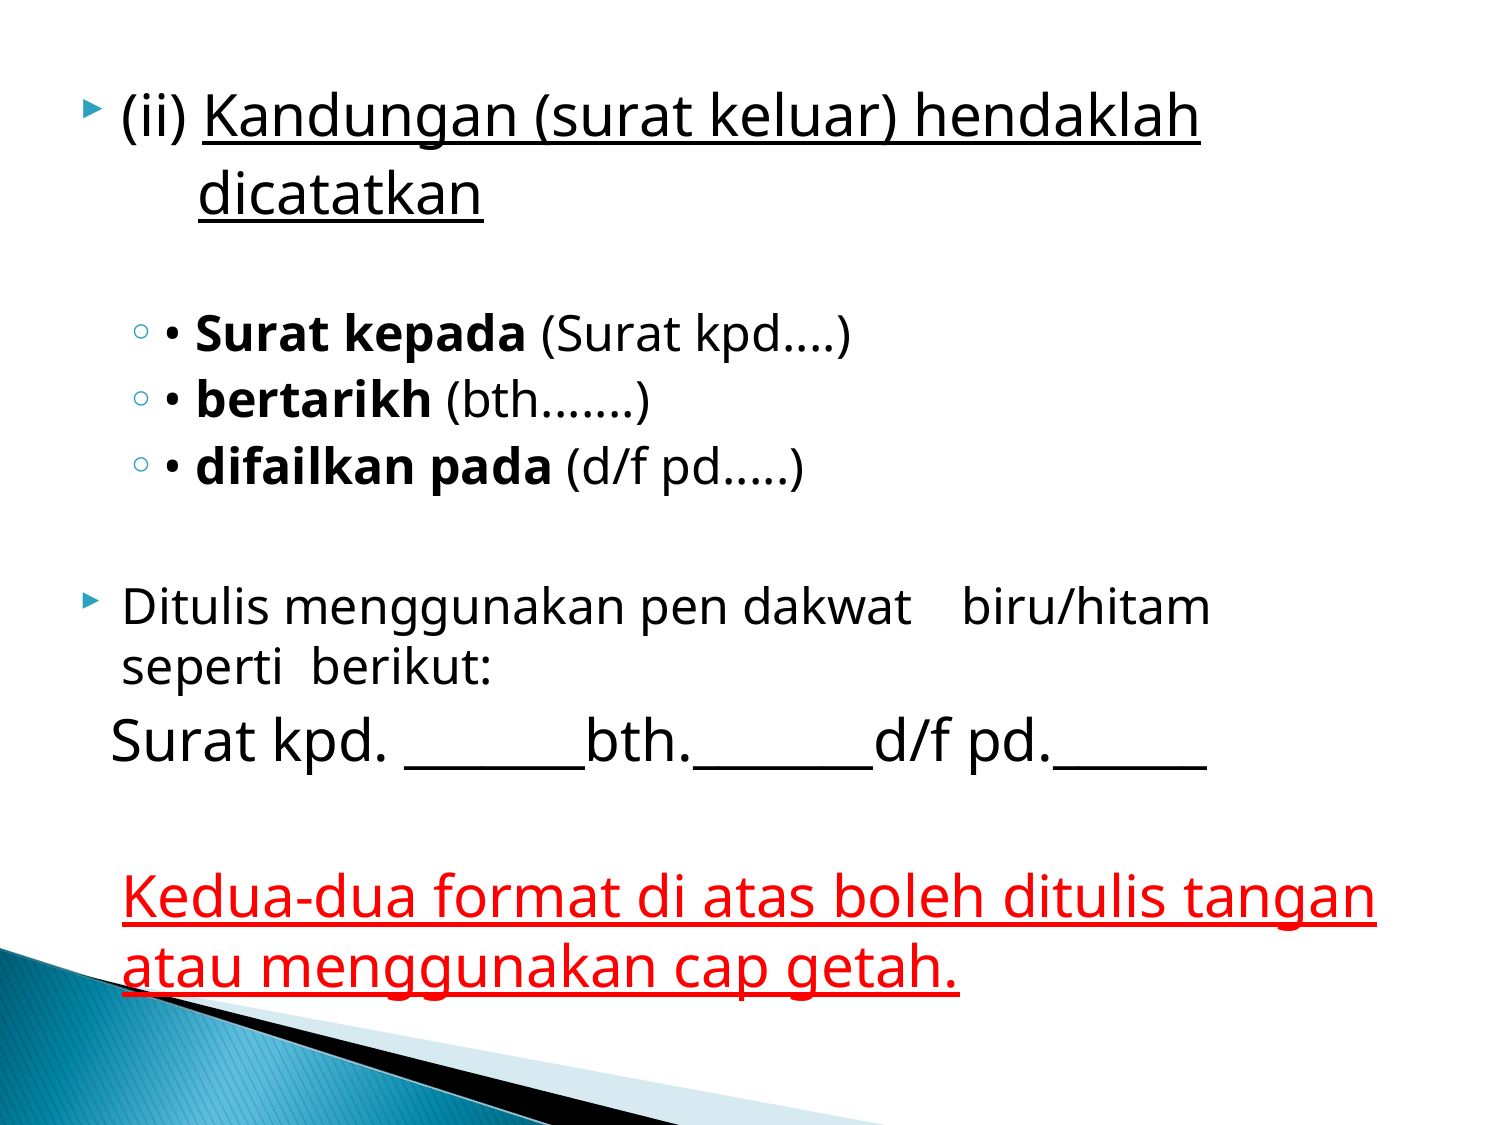

# (ii) Kandungan (surat keluar) hendaklah
	 dicatatkan
• Surat kepada (Surat kpd....)
• bertarikh (bth.......)
• difailkan pada (d/f pd.....)
Ditulis menggunakan pen dakwat 	biru/hitam seperti berikut:
 Surat kpd. _______bth._______d/f pd.______
	Kedua-dua format di atas boleh ditulis tangan atau menggunakan cap getah.